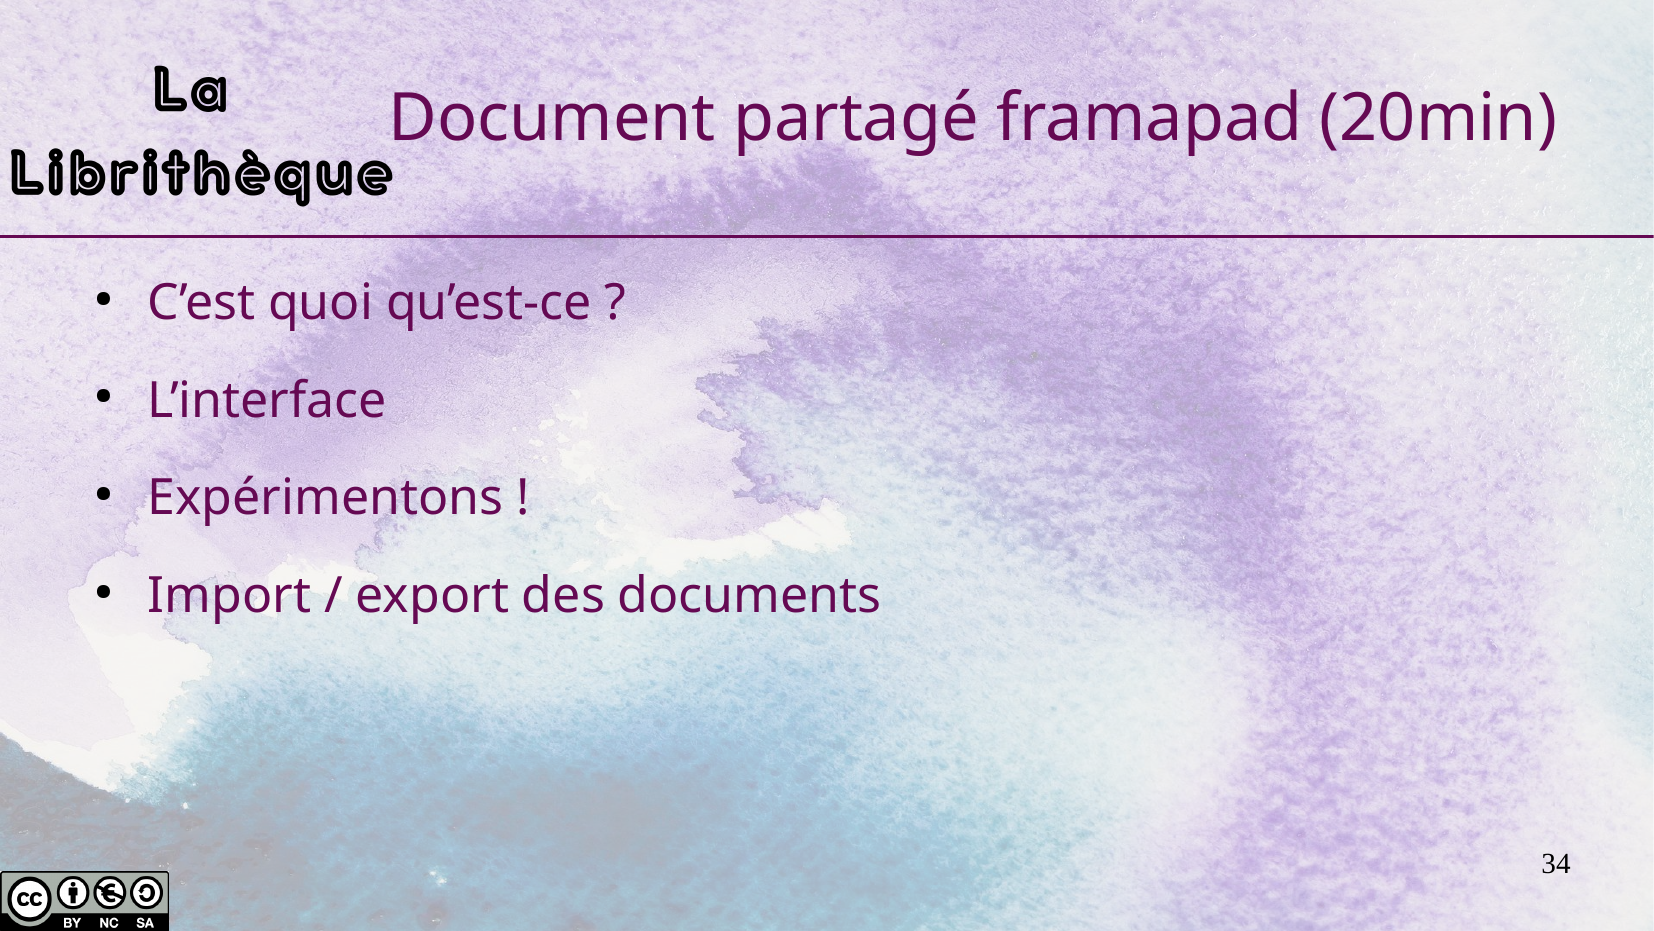

# Document partagé framapad (20min)
C’est quoi qu’est-ce ?
L’interface
Expérimentons !
Import / export des documents
34